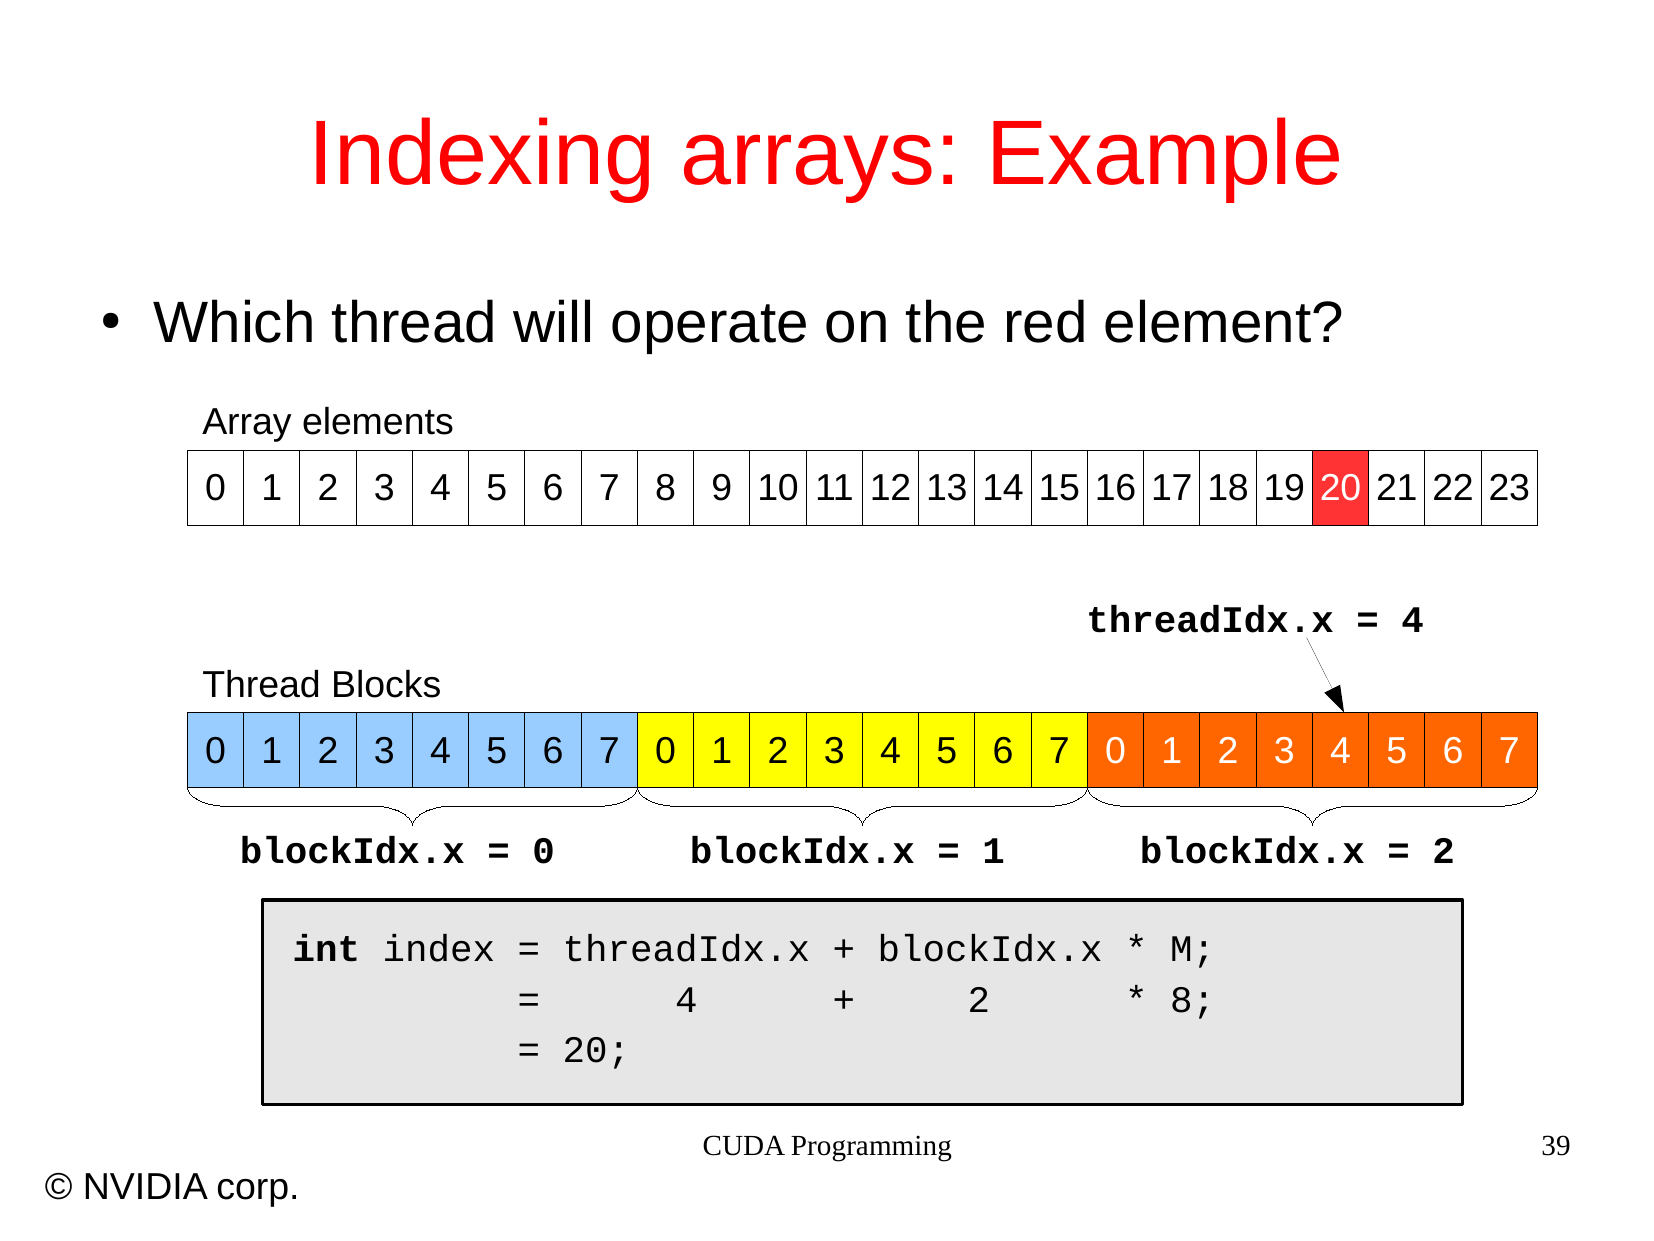

# Indexing arrays: Example
Which thread will operate on the red element?
Array elements
0
1
2
3
4
5
6
7
8
9
10
11
12
13
14
15
16
17
18
19
20
21
22
23
threadIdx.x = 4
Thread Blocks
0
1
2
3
4
5
6
7
0
1
2
3
4
5
6
7
0
1
2
3
4
5
6
7
blockIdx.x = 0
blockIdx.x = 1
blockIdx.x = 2
int index = threadIdx.x + blockIdx.x * M;
 = 4 + 2 * 8;
 = 20;
CUDA Programming
39
© NVIDIA corp.